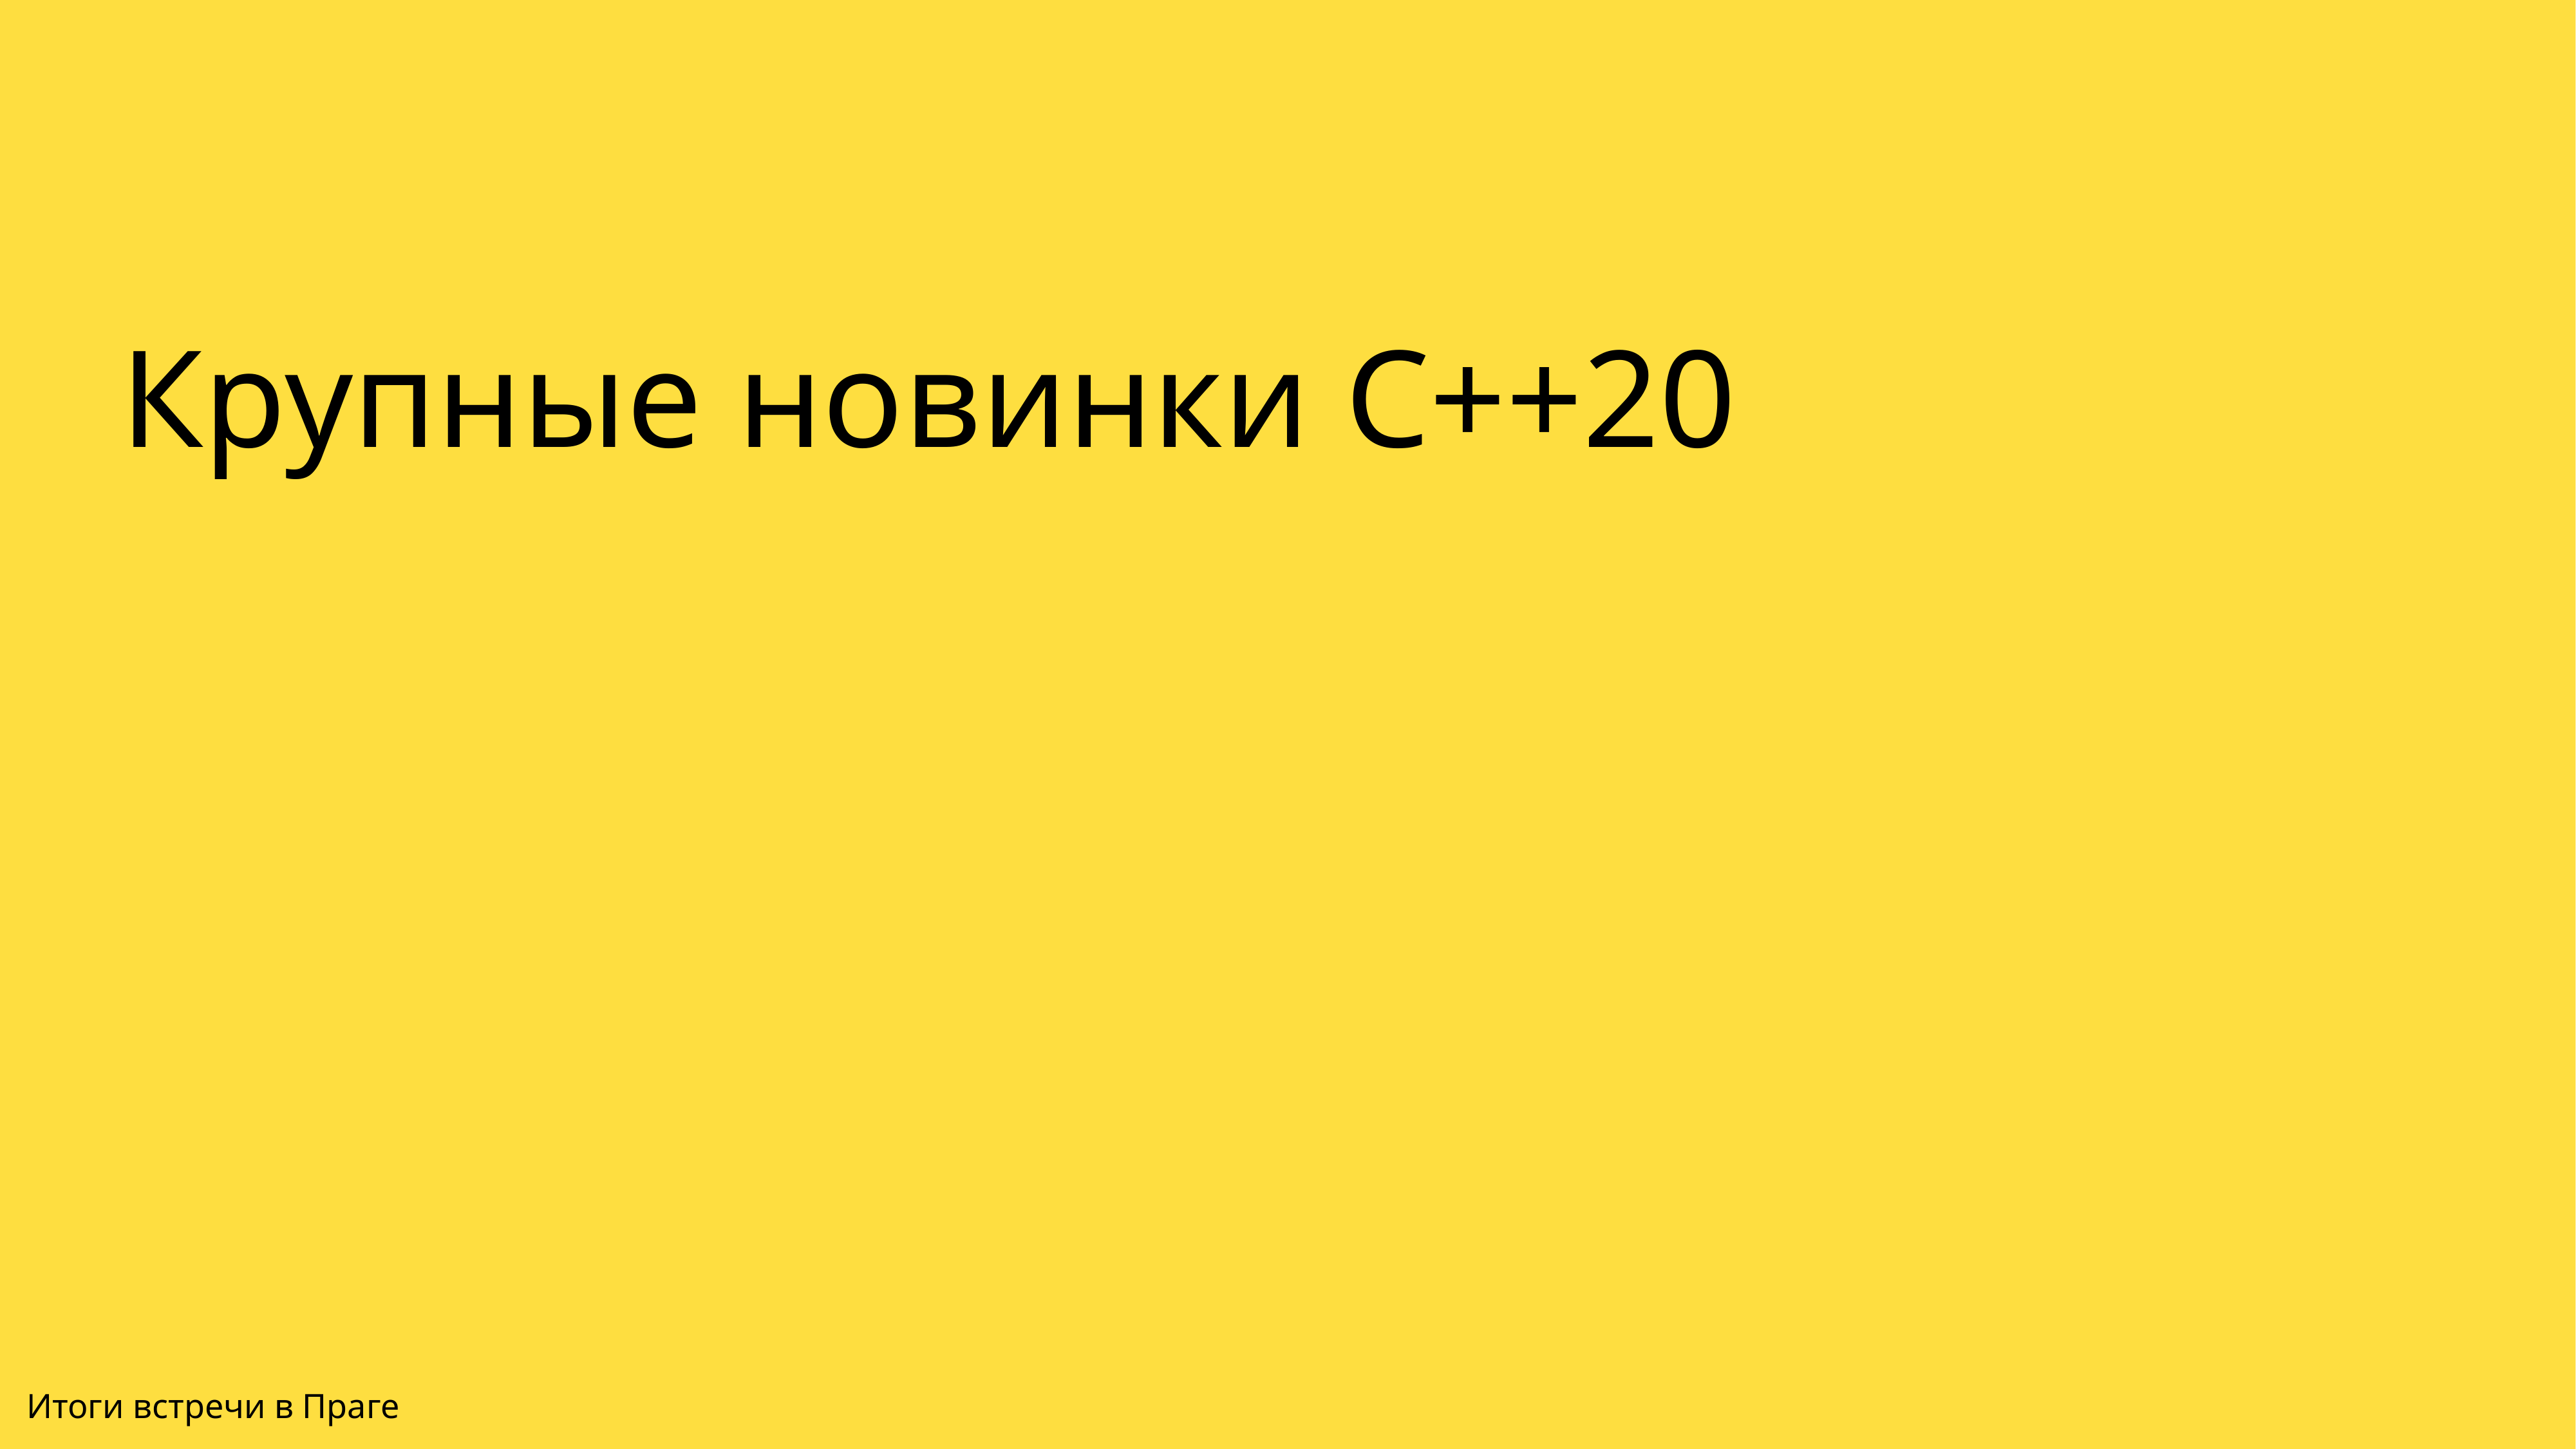

# Крупные новинки C++20
Итоги встречи в Праге